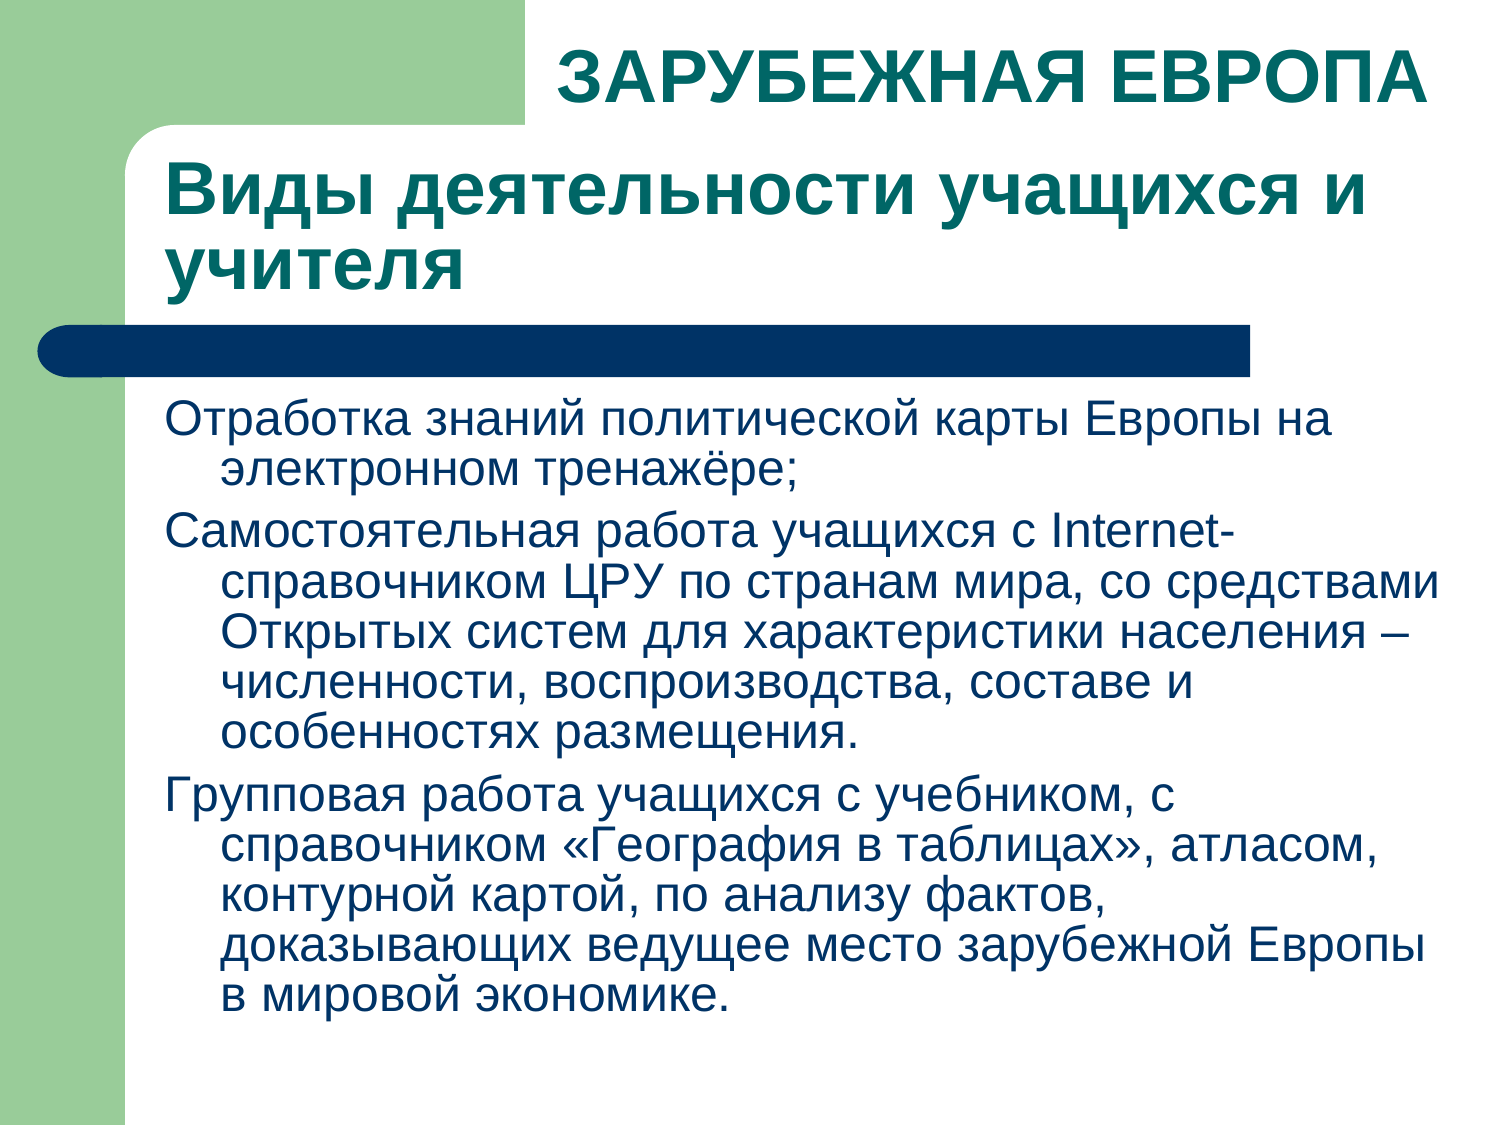

ЗАРУБЕЖНАЯ ЕВРОПА
# Виды деятельности учащихся и учителя
Отработка знаний политической карты Европы на электронном тренажёре;
Самостоятельная работа учащихся с Internet-справочником ЦРУ по странам мира, со средствами Открытых систем для характеристики населения – численности, воспроизводства, составе и особенностях размещения.
Групповая работа учащихся с учебником, с справочником «География в таблицах», атласом, контурной картой, по анализу фактов, доказывающих ведущее место зарубежной Европы в мировой экономике.